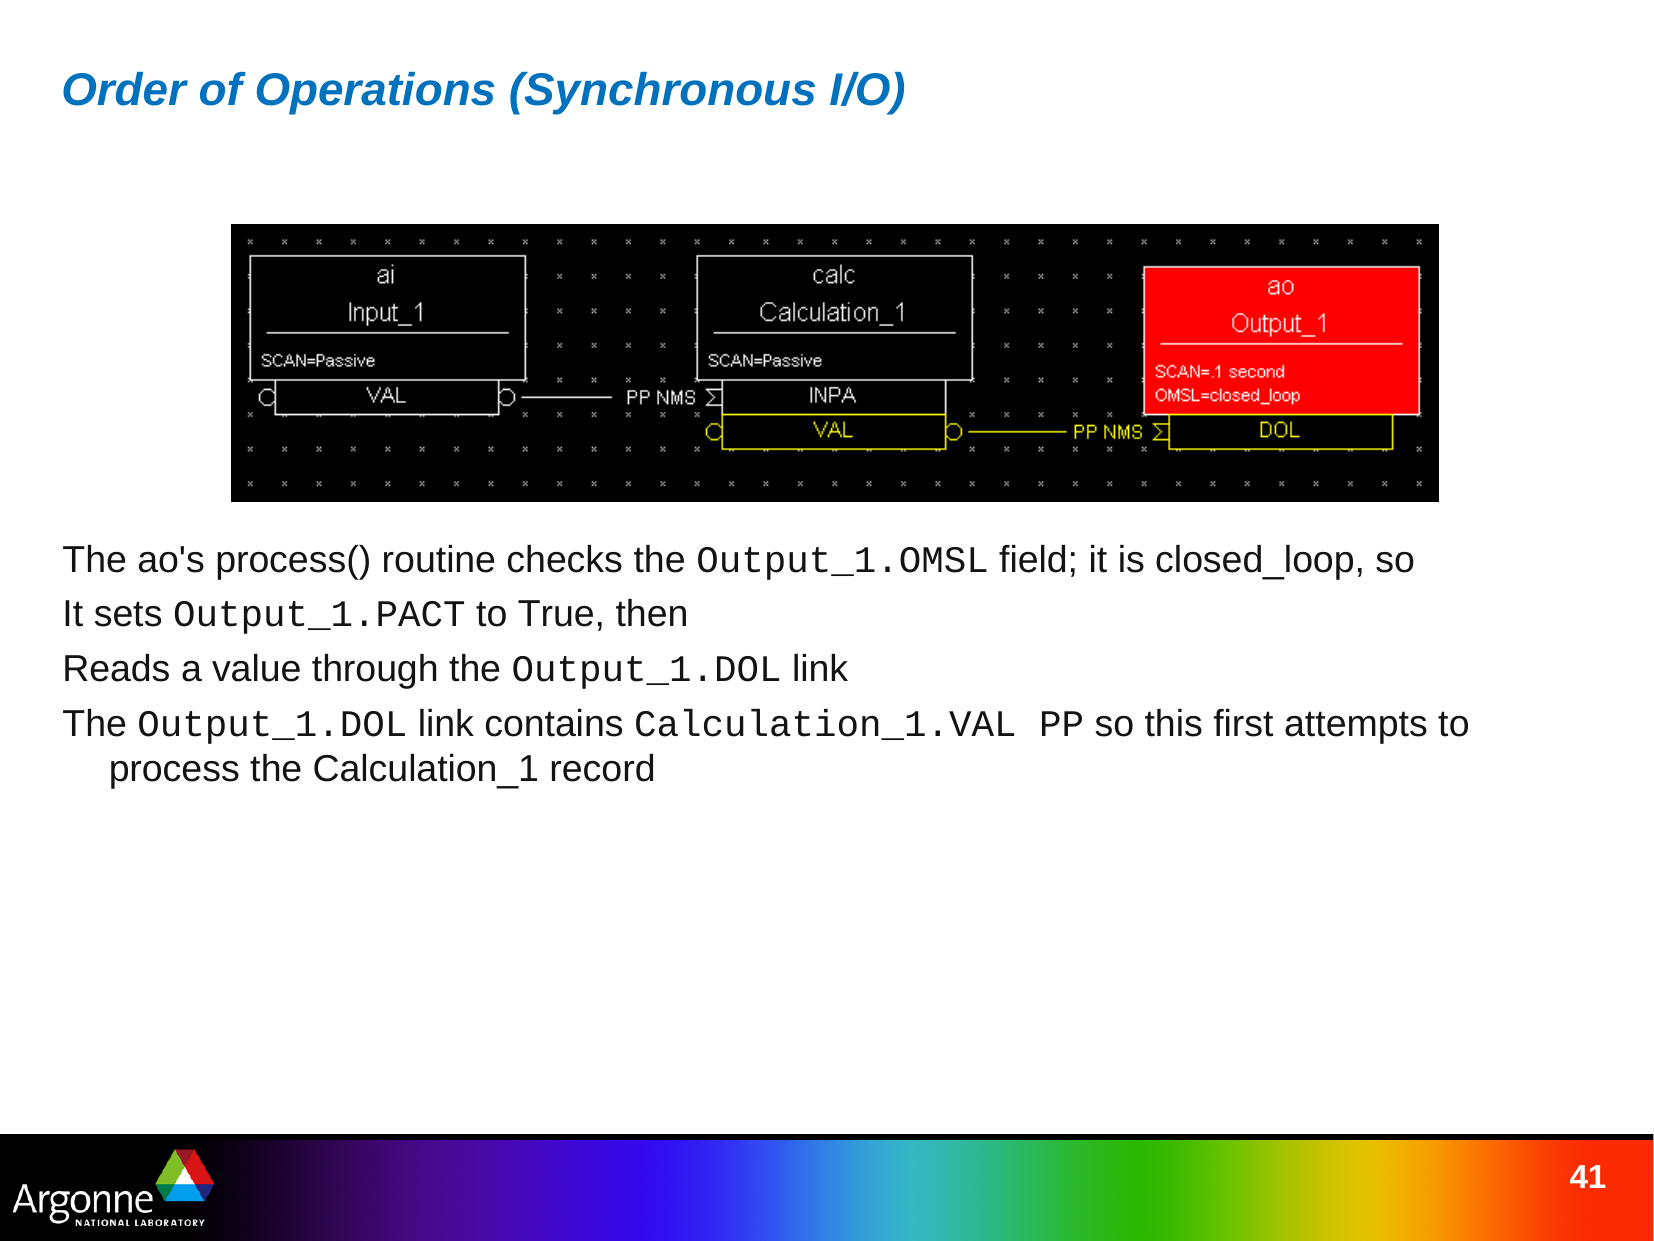

# Order of Operations (Synchronous I/O)
The ao's process() routine checks the Output_1.OMSL field; it is closed_loop, so
It sets Output_1.PACT to True, then
Reads a value through the Output_1.DOL link
The Output_1.DOL link contains Calculation_1.VAL PP so this first attempts to process the Calculation_1 record
41